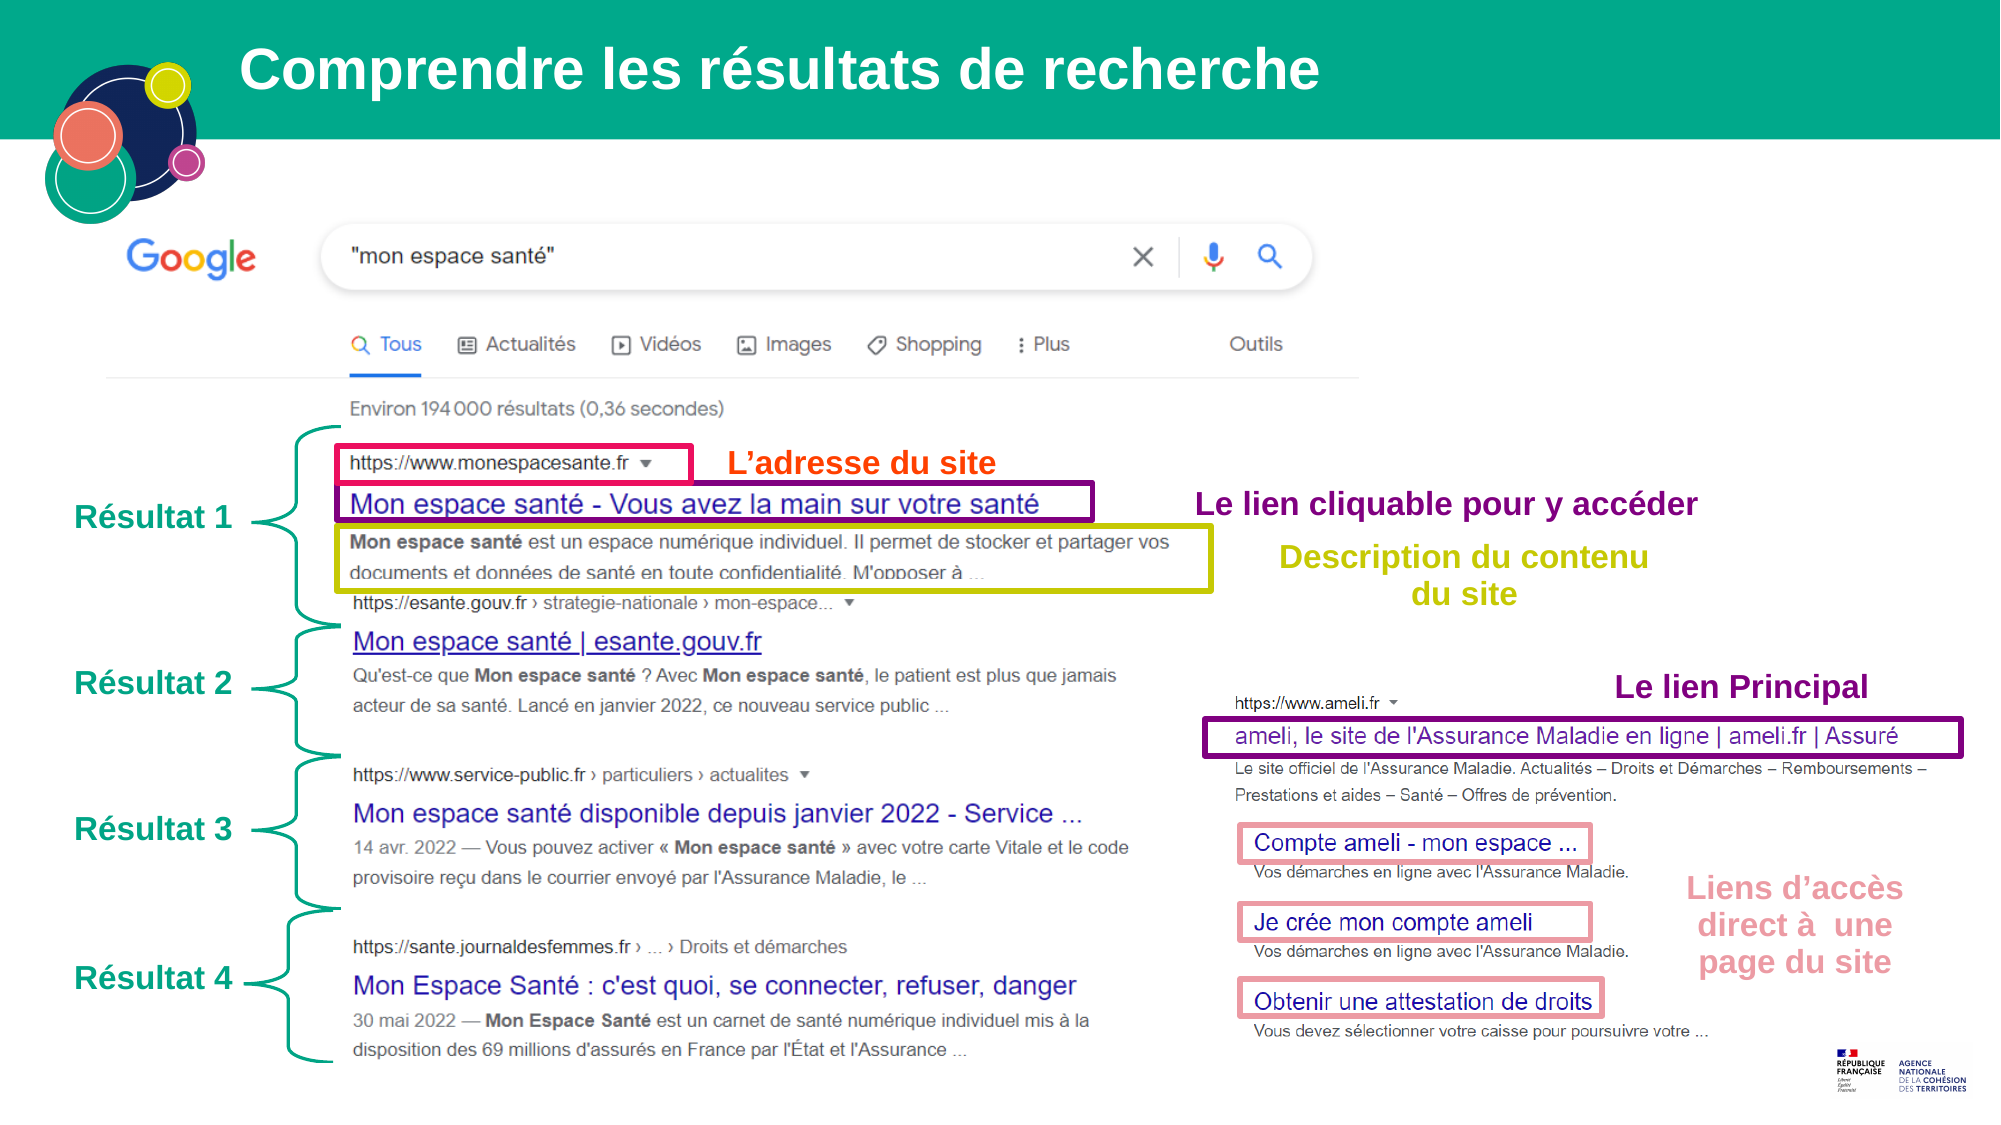

Comprendre les résultats de recherche
L’adresse du site
Le lien cliquable pour y accéder
Résultat 1
Description du contenu du site
Résultat 2
Le lien Principal
Résultat 3
Liens d’accès direct à une page du site
Possibilité de partager
Résultat 4